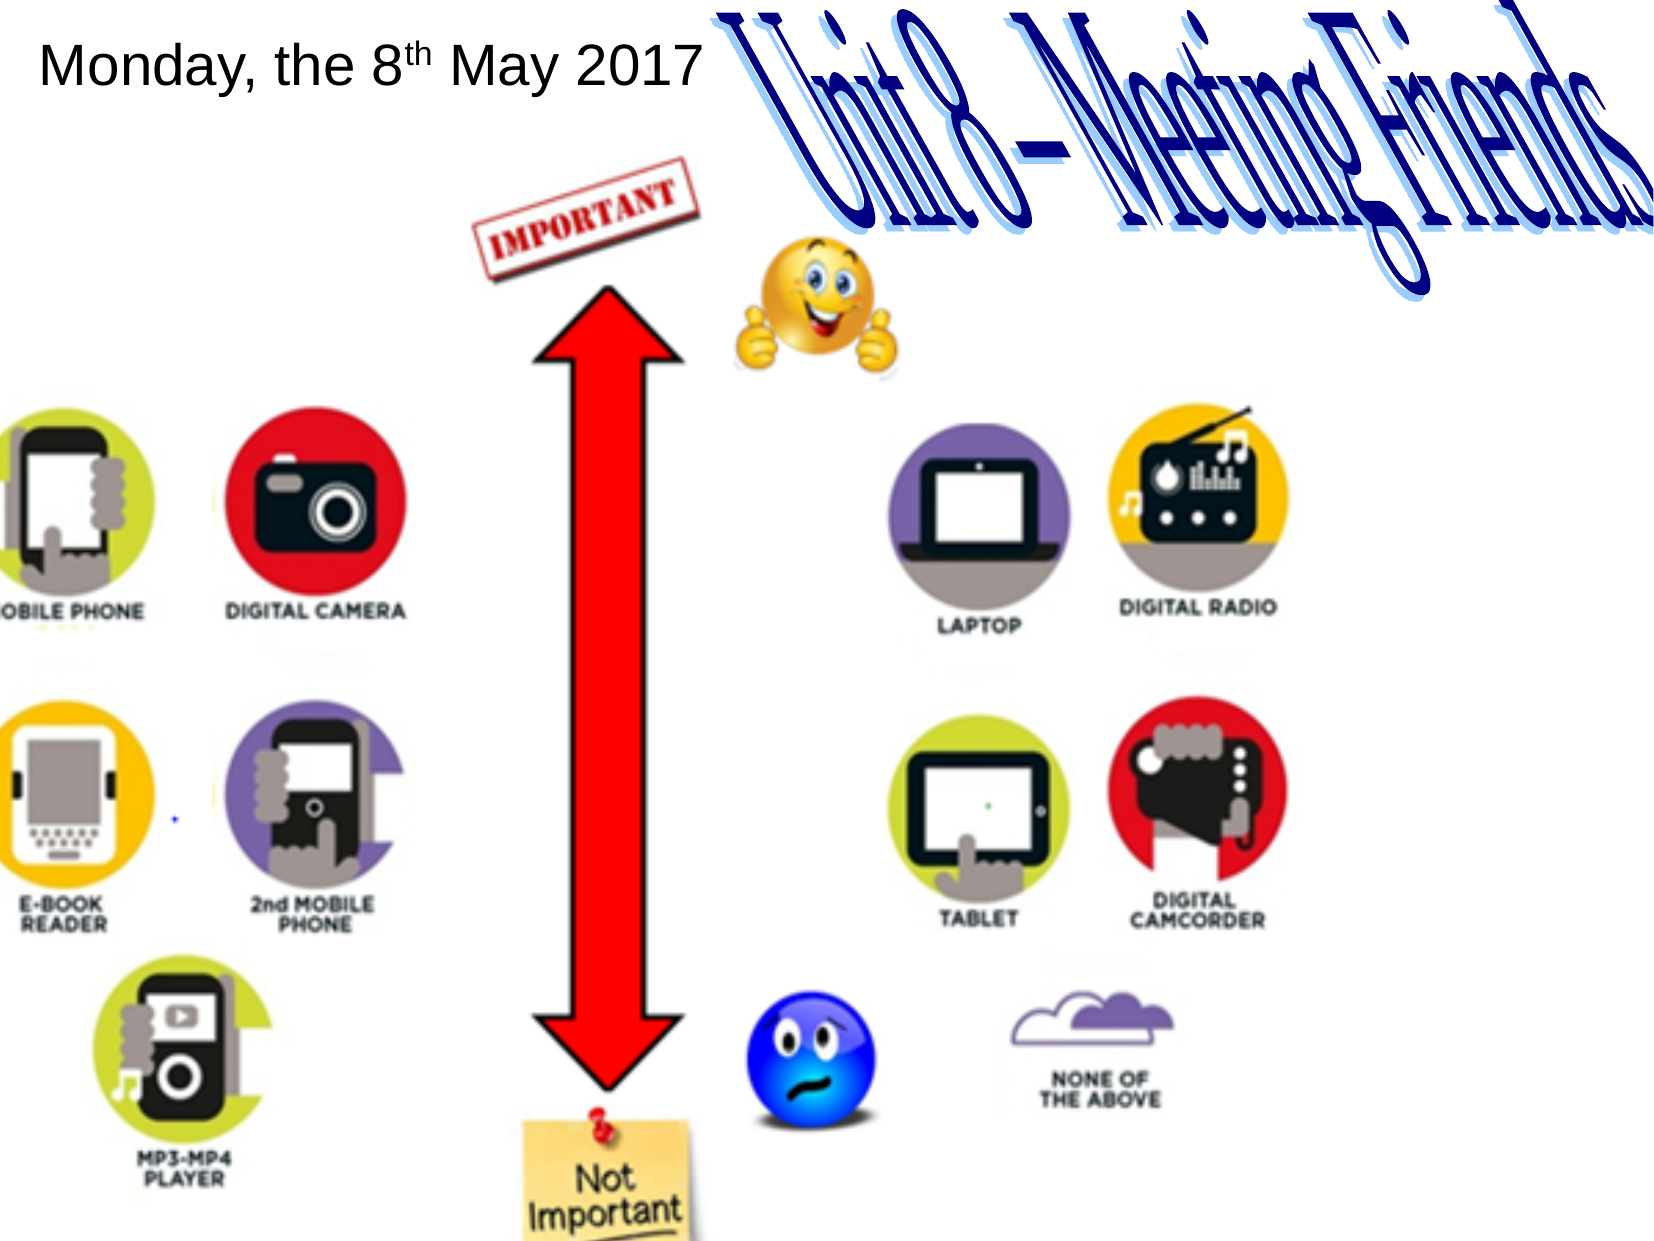

Unit 8 – Meeting Friends
Monday, the 8th May 2017